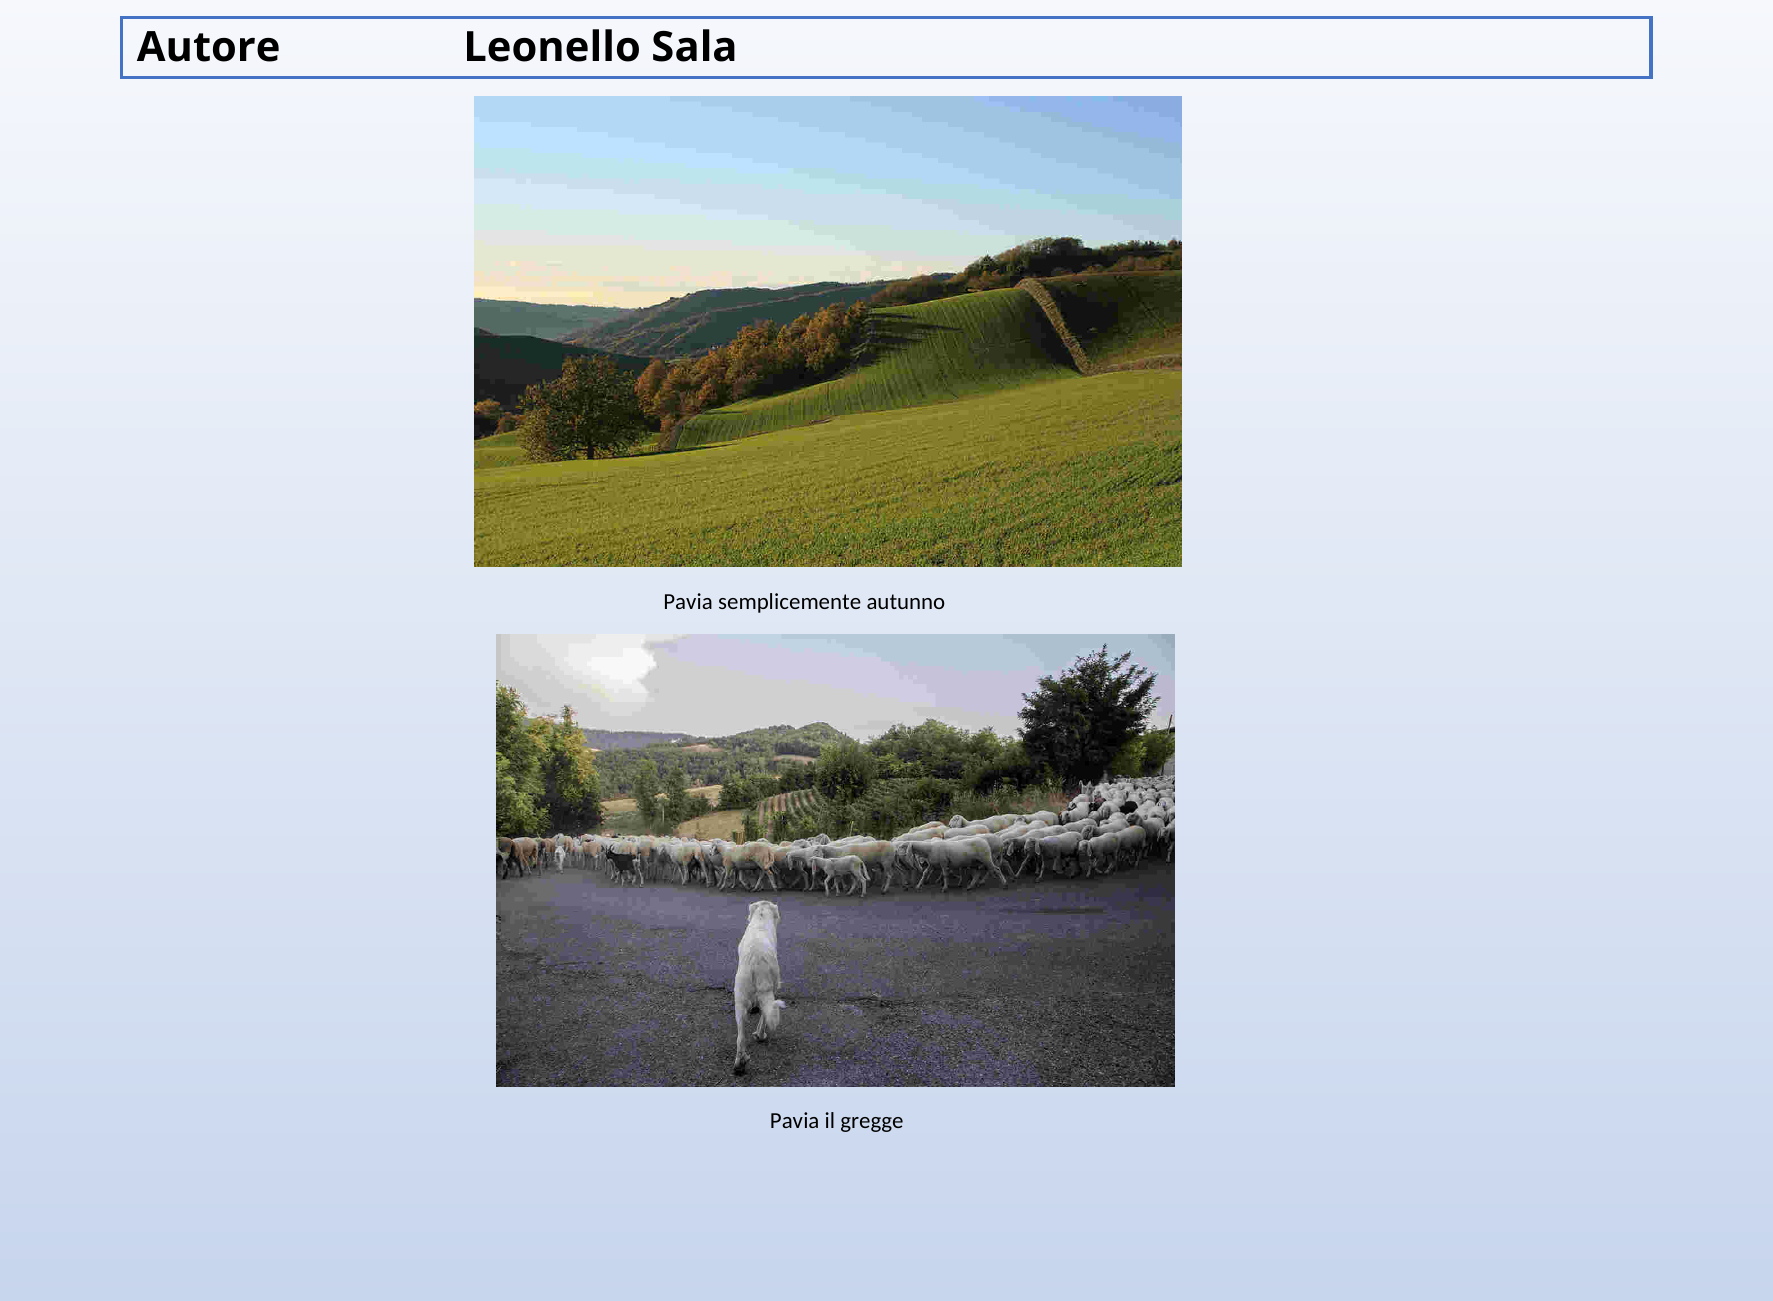

# Autore Leonello Sala
Pavia semplicemente autunno
Pavia il gregge